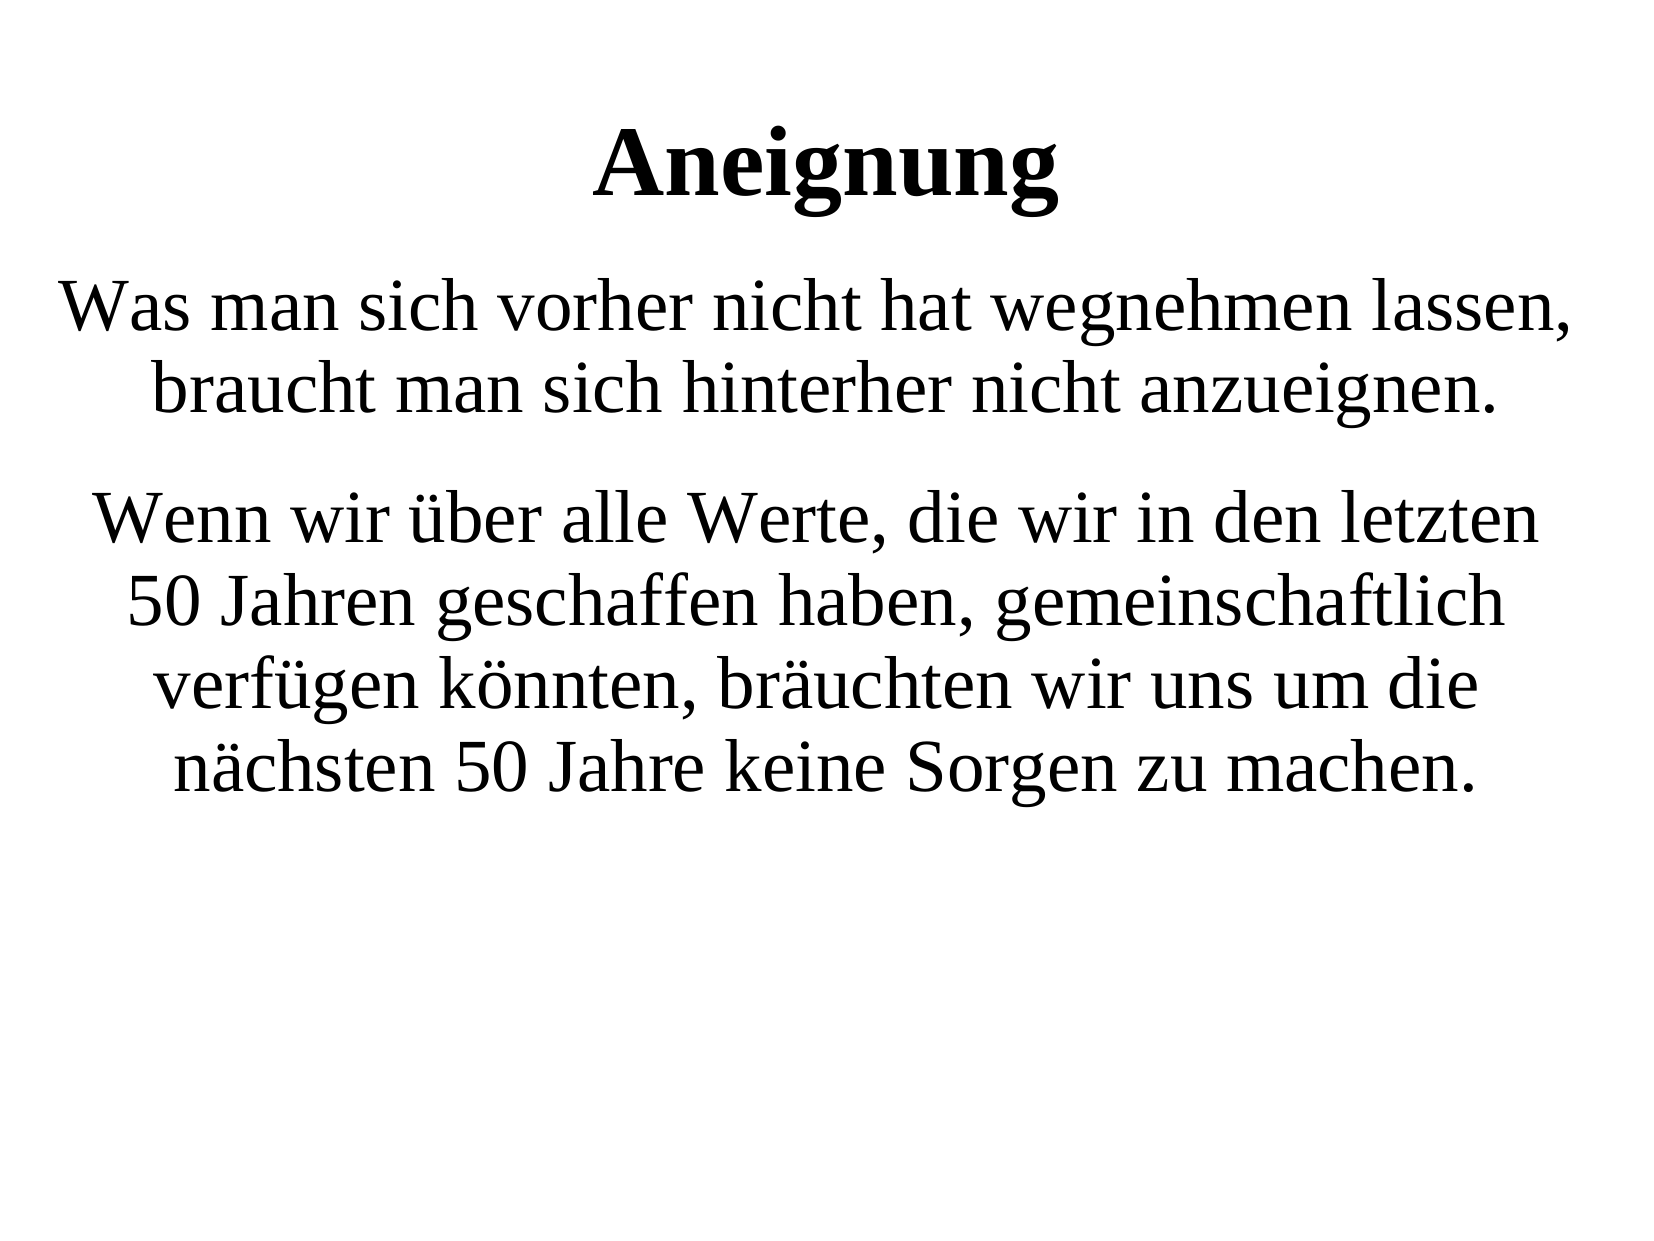

Aneignung
Was man sich vorher nicht hat wegnehmen lassen,
braucht man sich hinterher nicht anzueignen.
Wenn wir über alle Werte, die wir in den letzten
50 Jahren geschaffen haben, gemeinschaftlich
verfügen könnten, bräuchten wir uns um die
nächsten 50 Jahre keine Sorgen zu machen.